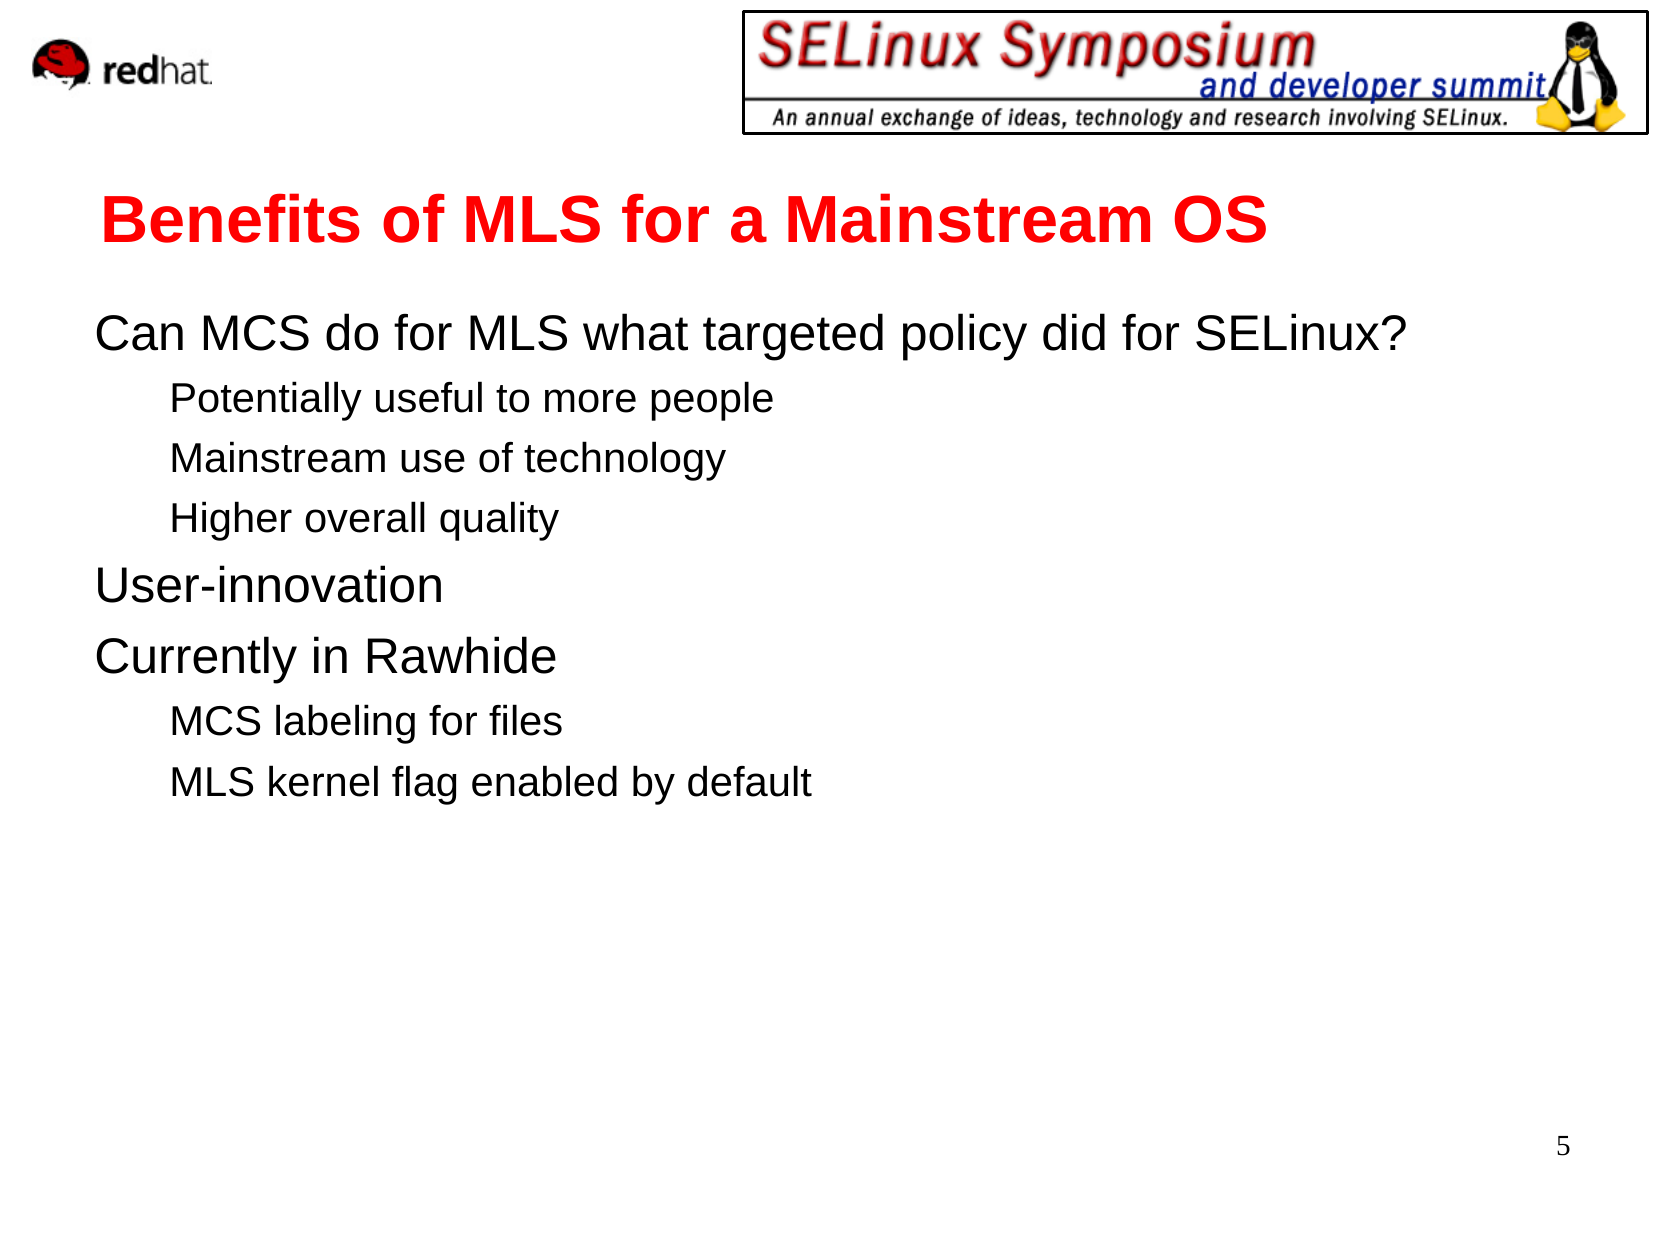

# Benefits of MLS for a Mainstream OS
Can MCS do for MLS what targeted policy did for SELinux?
Potentially useful to more people
Mainstream use of technology
Higher overall quality
User-innovation
Currently in Rawhide
MCS labeling for files
MLS kernel flag enabled by default